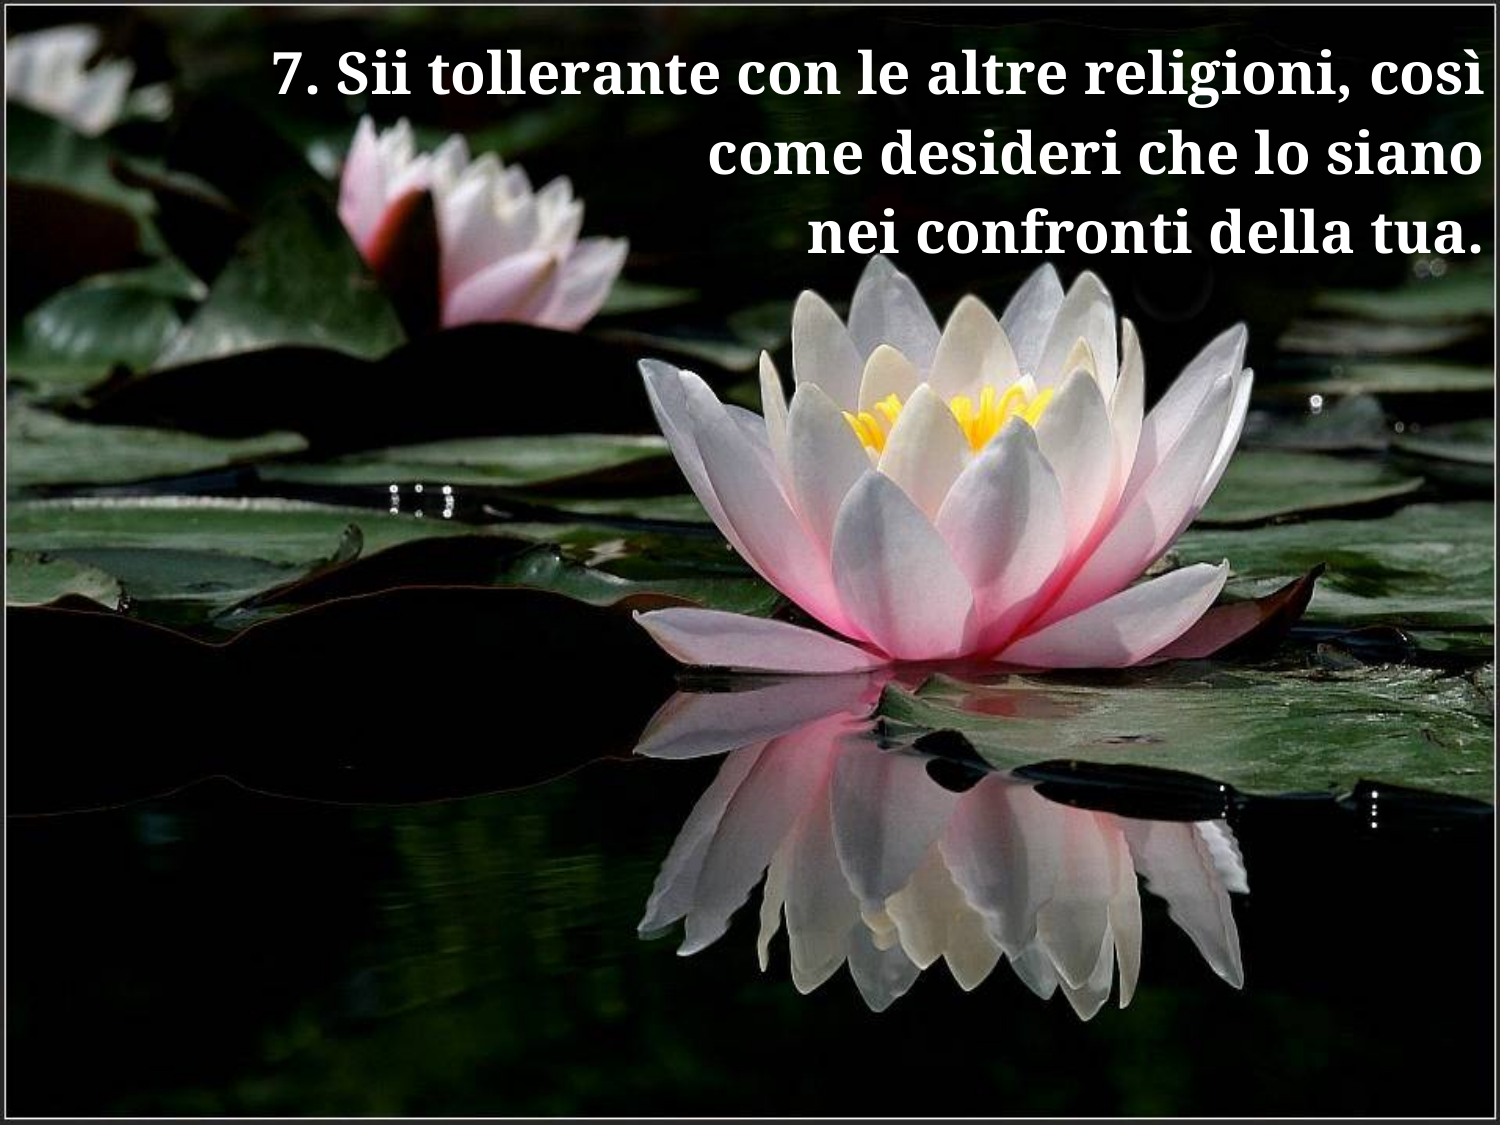

7. Sii tollerante con le altre religioni, così come desideri che lo siano
nei confronti della tua.